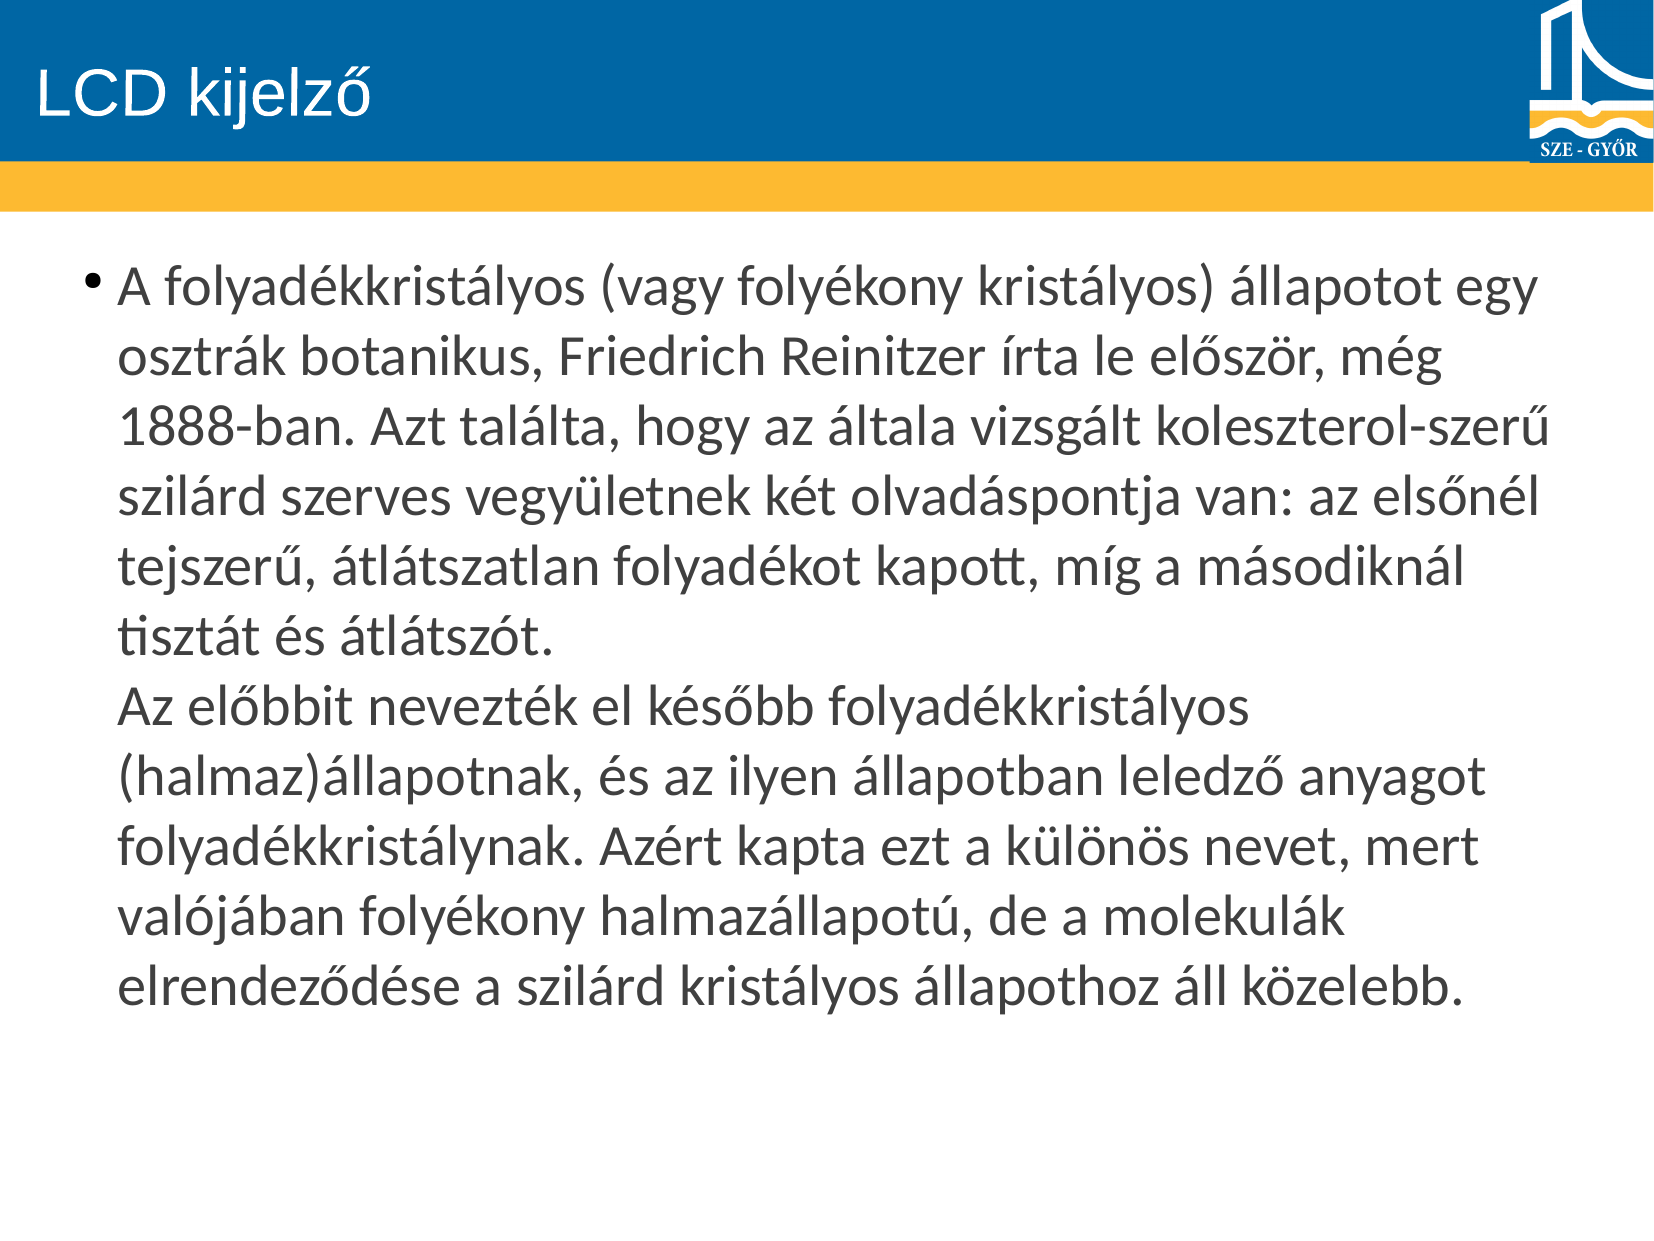

LCD kijelző
A folyadékkristályos (vagy folyékony kristályos) állapotot egy osztrák botanikus, Friedrich Reinitzer írta le először, még 1888-ban. Azt találta, hogy az általa vizsgált koleszterol-szerű szilárd szerves vegyületnek két olvadáspontja van: az elsőnél tejszerű, átlátszatlan folyadékot kapott, míg a másodiknál tisztát és átlátszót.
Az előbbit nevezték el később folyadékkristályos (halmaz)állapotnak, és az ilyen állapotban leledző anyagot folyadékkristálynak. Azért kapta ezt a különös nevet, mert valójában folyékony halmazállapotú, de a molekulák elrendeződése a szilárd kristályos állapothoz áll közelebb.